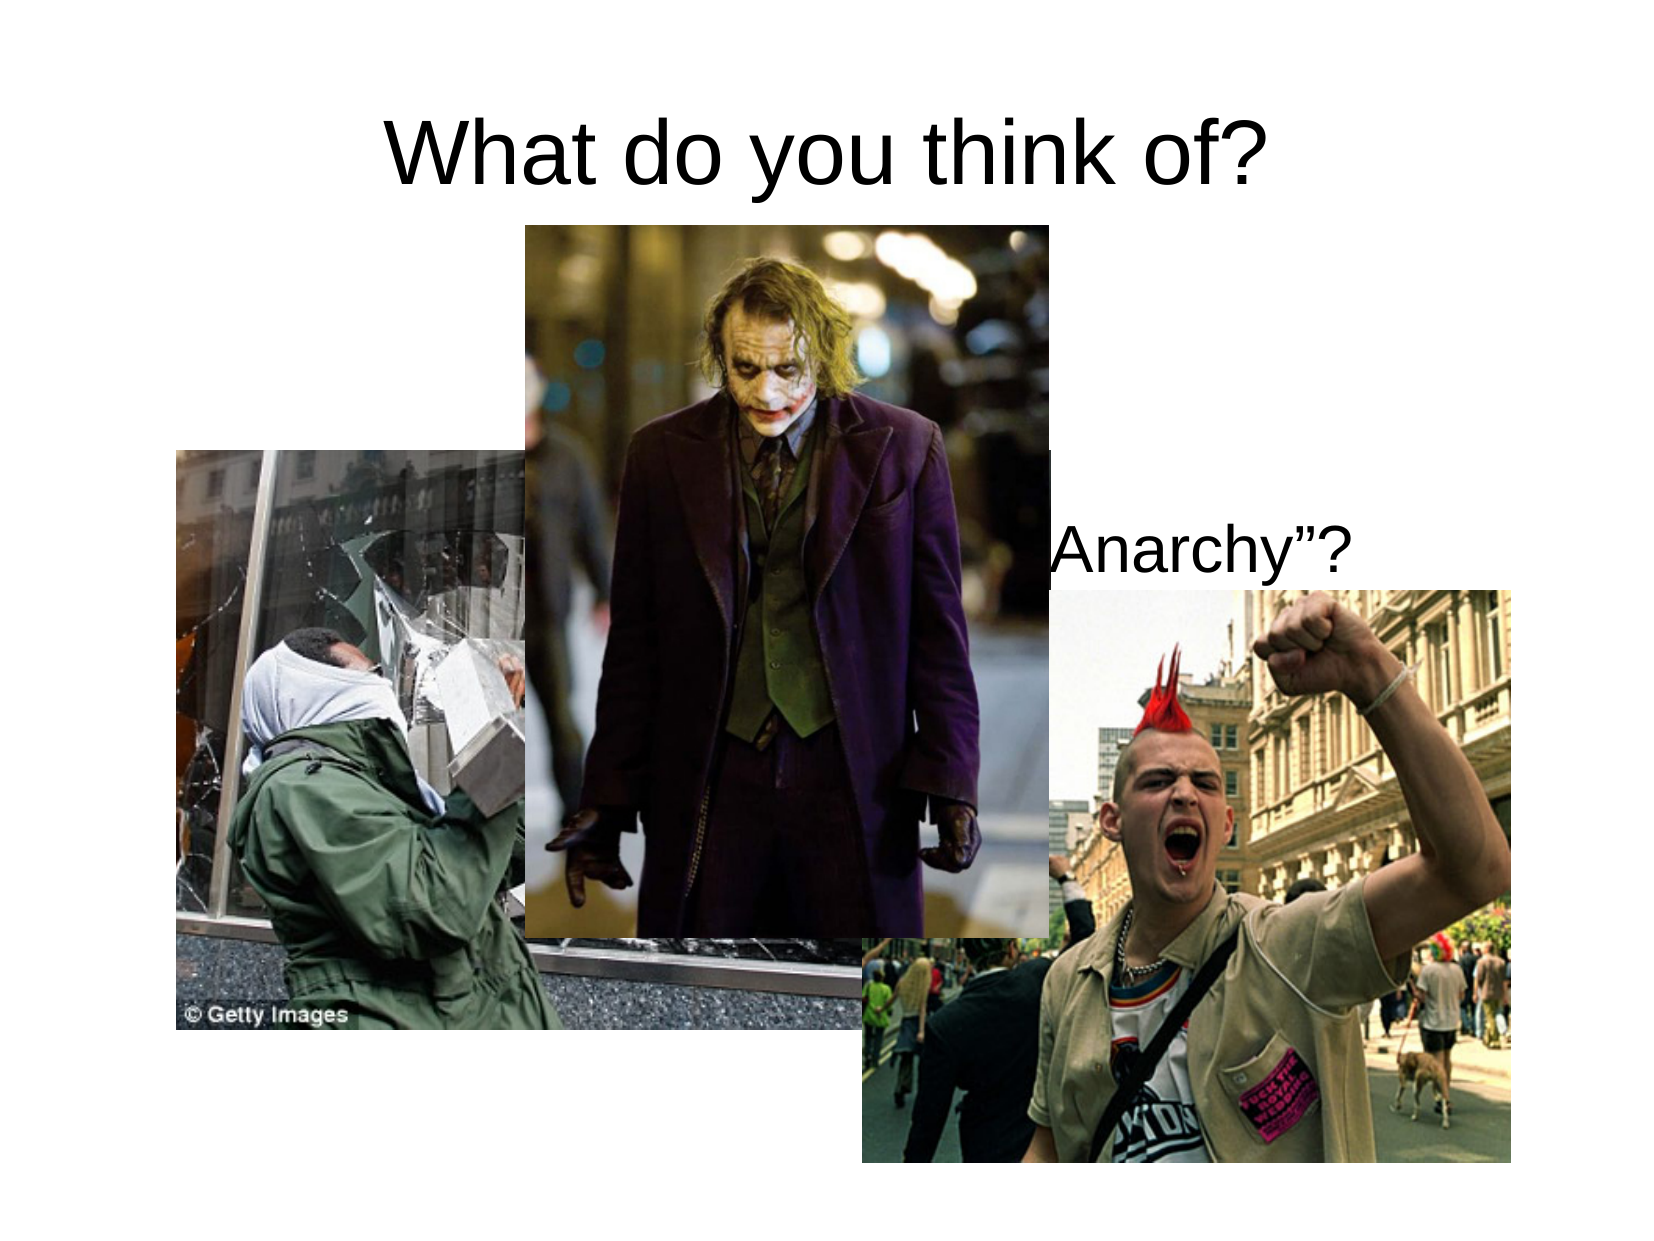

# What do you think of?
when you hear the word “Anarchy”?
when you hear somebody's an “Anarchist”?